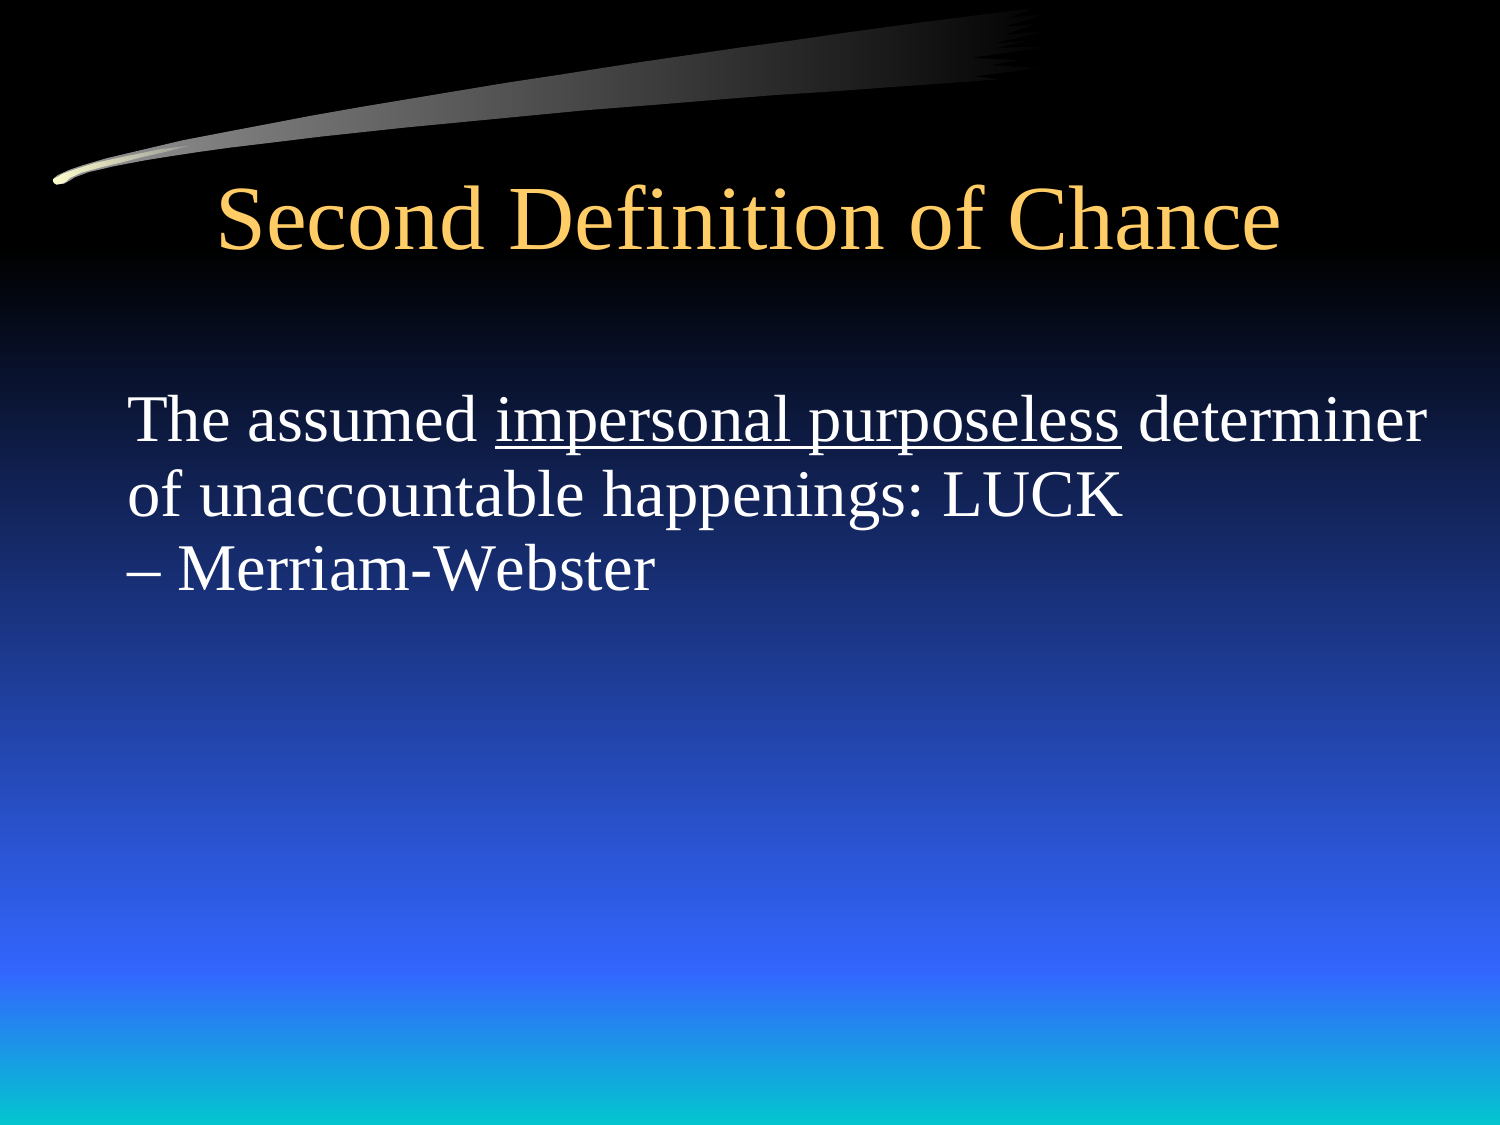

# Second Definition of Chance
The assumed impersonal purposeless determiner of unaccountable happenings: LUCK
– Merriam-Webster